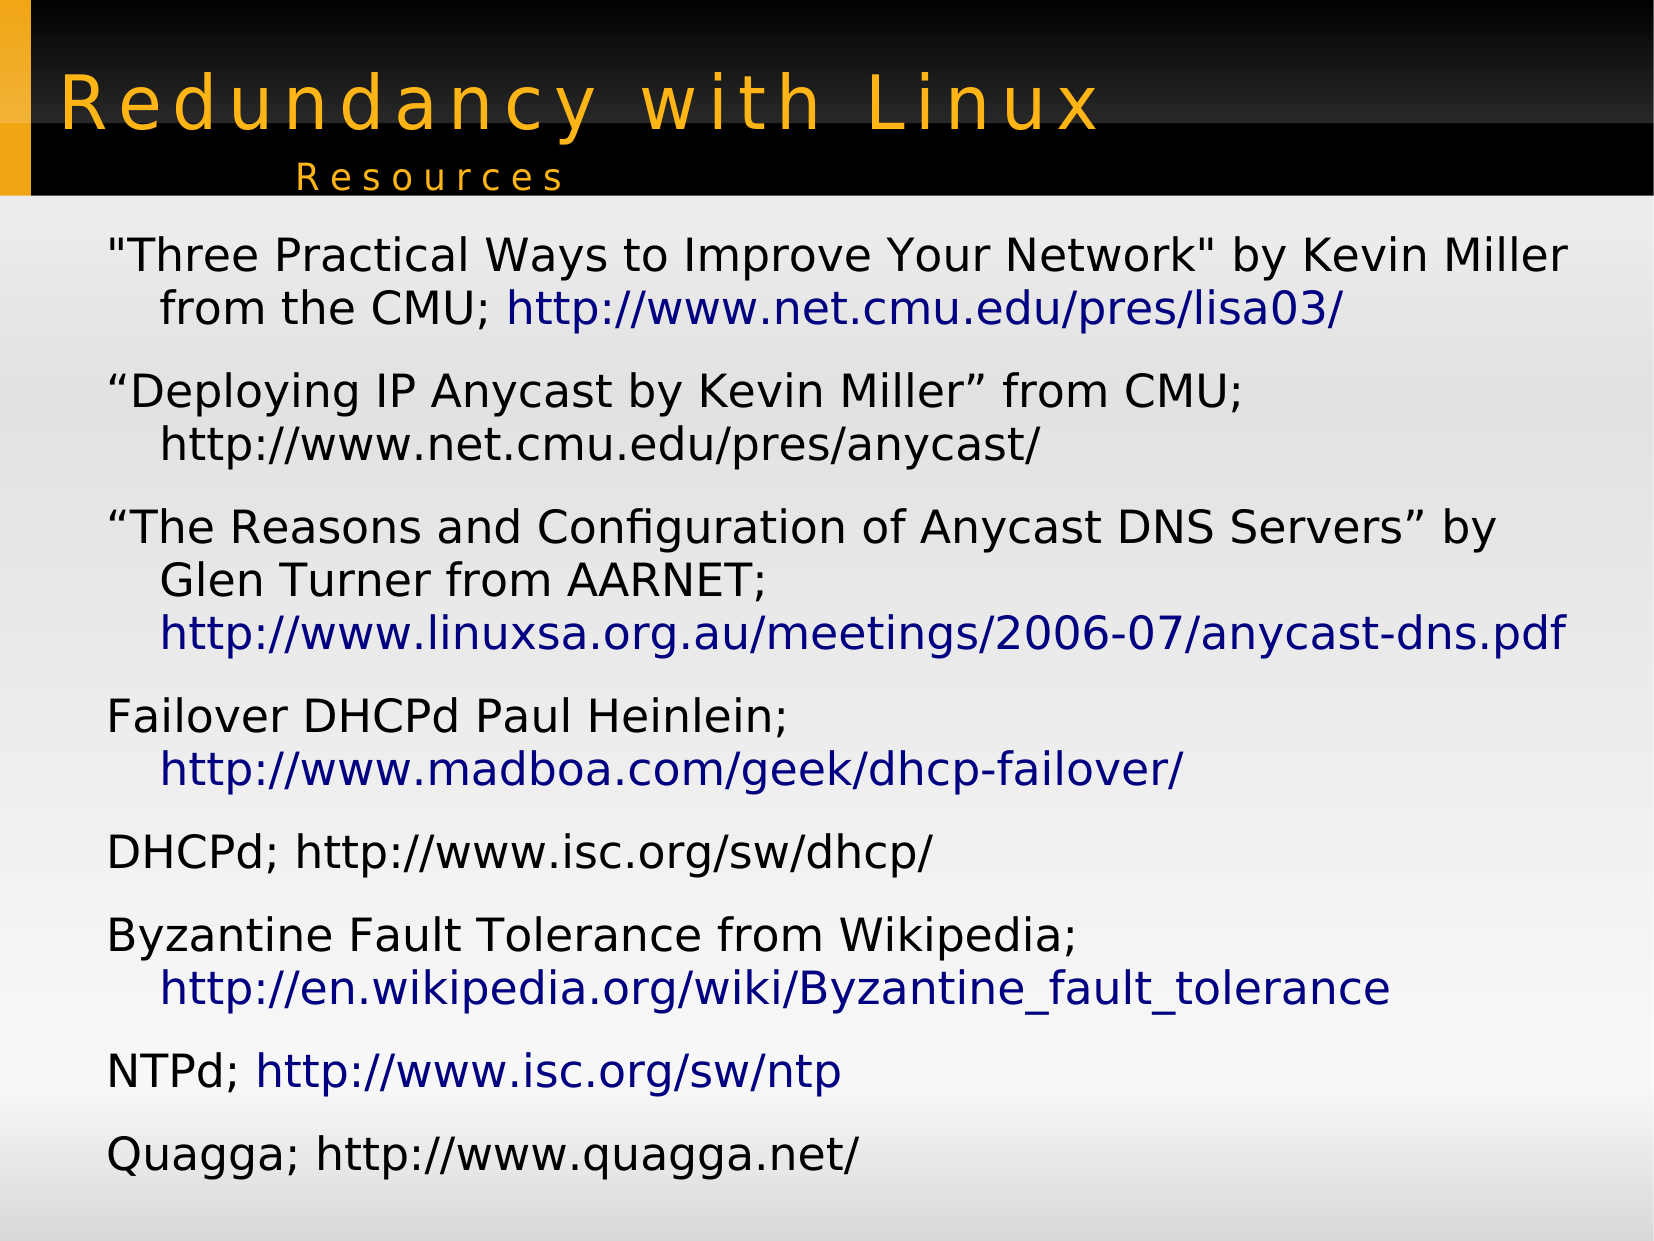

# Redundancy with Linux
Resources
"Three Practical Ways to Improve Your Network" by Kevin Miller from the CMU; http://www.net.cmu.edu/pres/lisa03/
“Deploying IP Anycast by Kevin Miller” from CMU; http://www.net.cmu.edu/pres/anycast/
“The Reasons and Configuration of Anycast DNS Servers” by Glen Turner from AARNET; http://www.linuxsa.org.au/meetings/2006-07/anycast-dns.pdf
Failover DHCPd Paul Heinlein; http://www.madboa.com/geek/dhcp-failover/
DHCPd; http://www.isc.org/sw/dhcp/
Byzantine Fault Tolerance from Wikipedia; http://en.wikipedia.org/wiki/Byzantine_fault_tolerance
NTPd; http://www.isc.org/sw/ntp
Quagga; http://www.quagga.net/